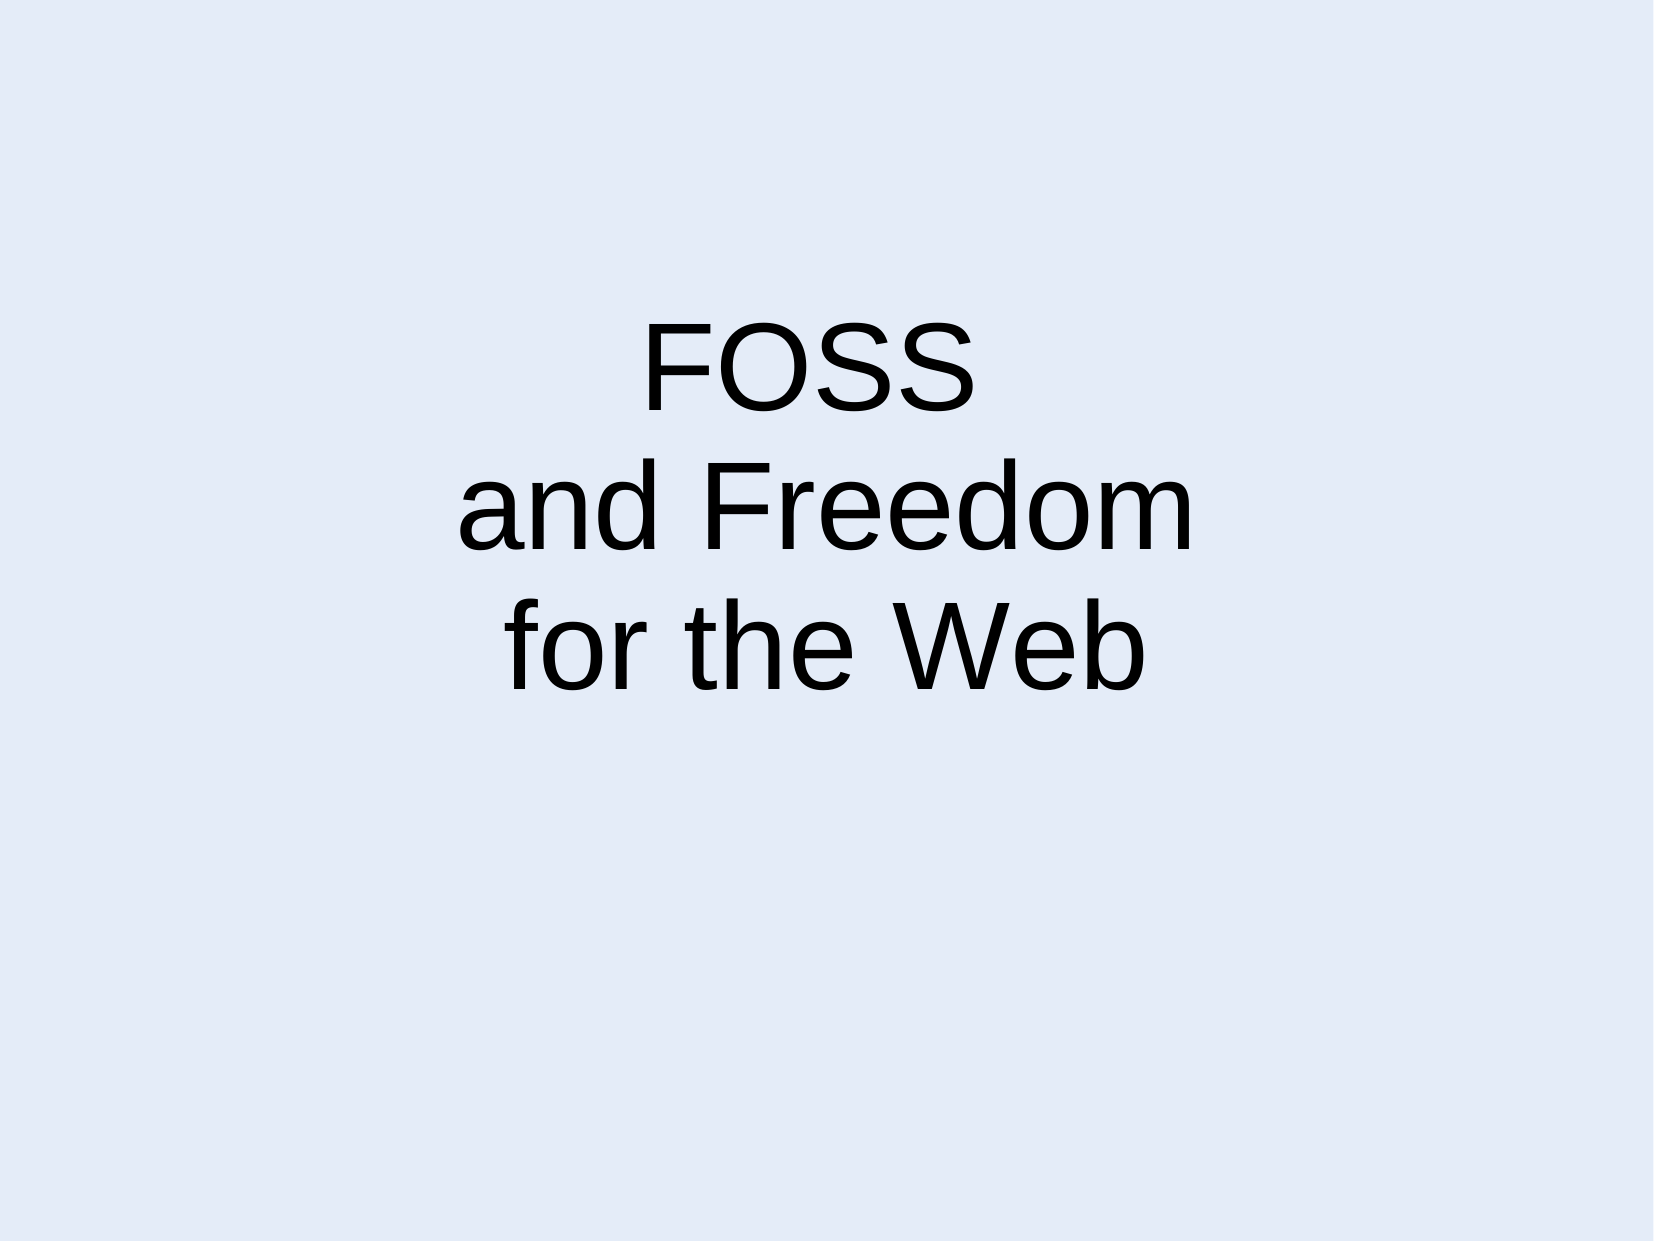

# FOSS
and Freedom
for the Web